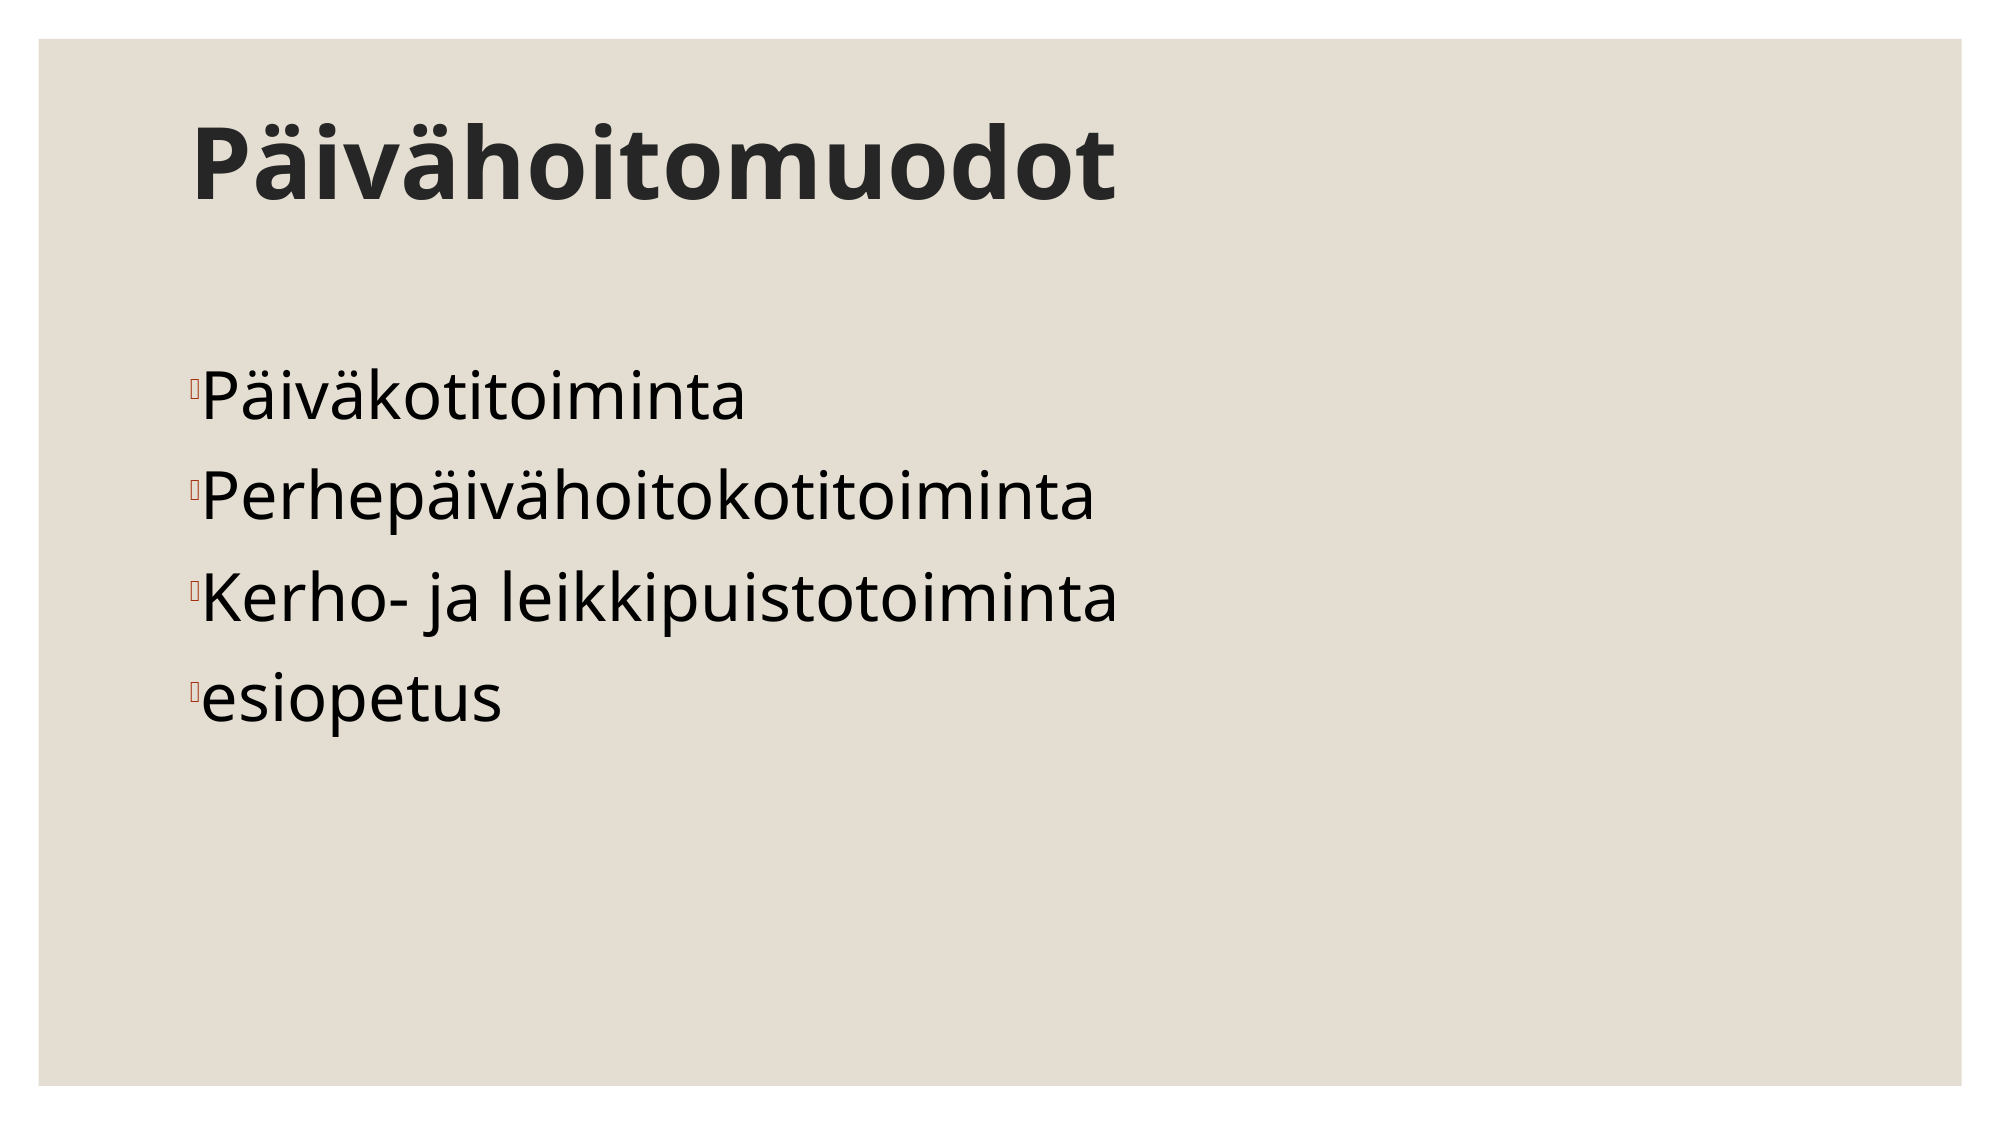

# Päivähoitomuodot
Päiväkotitoiminta
Perhepäivähoitokotitoiminta
Kerho- ja leikkipuistotoiminta
esiopetus